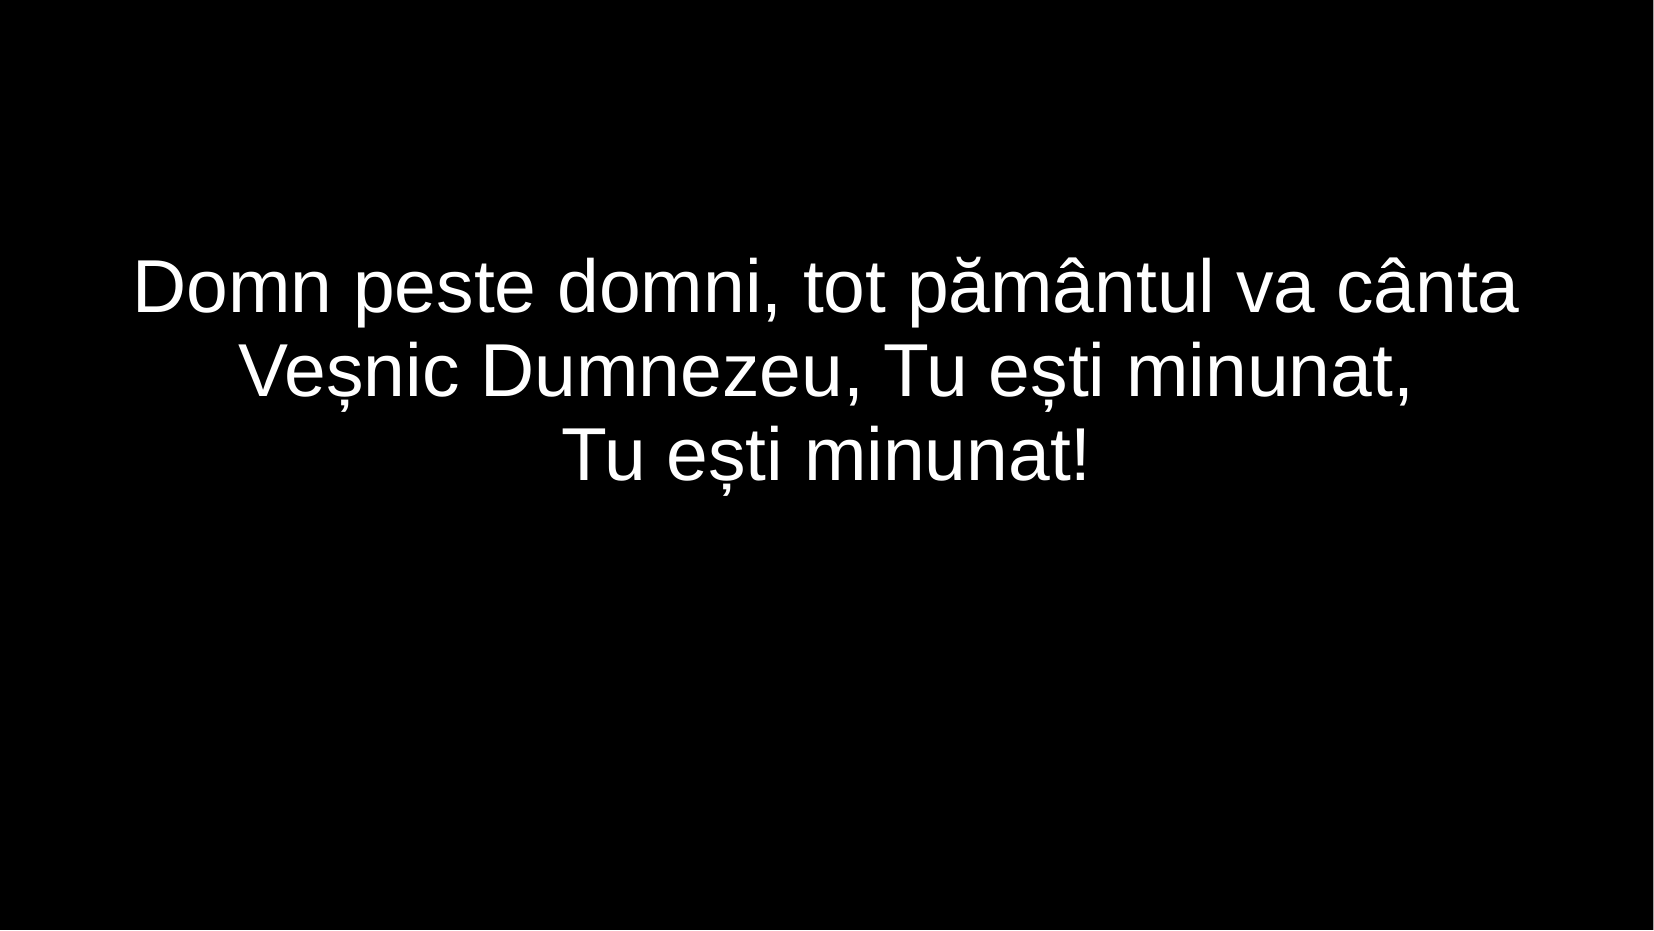

# Domn peste domni, tot pământul va cânta
Veșnic Dumnezeu, Tu ești minunat,
Tu ești minunat!